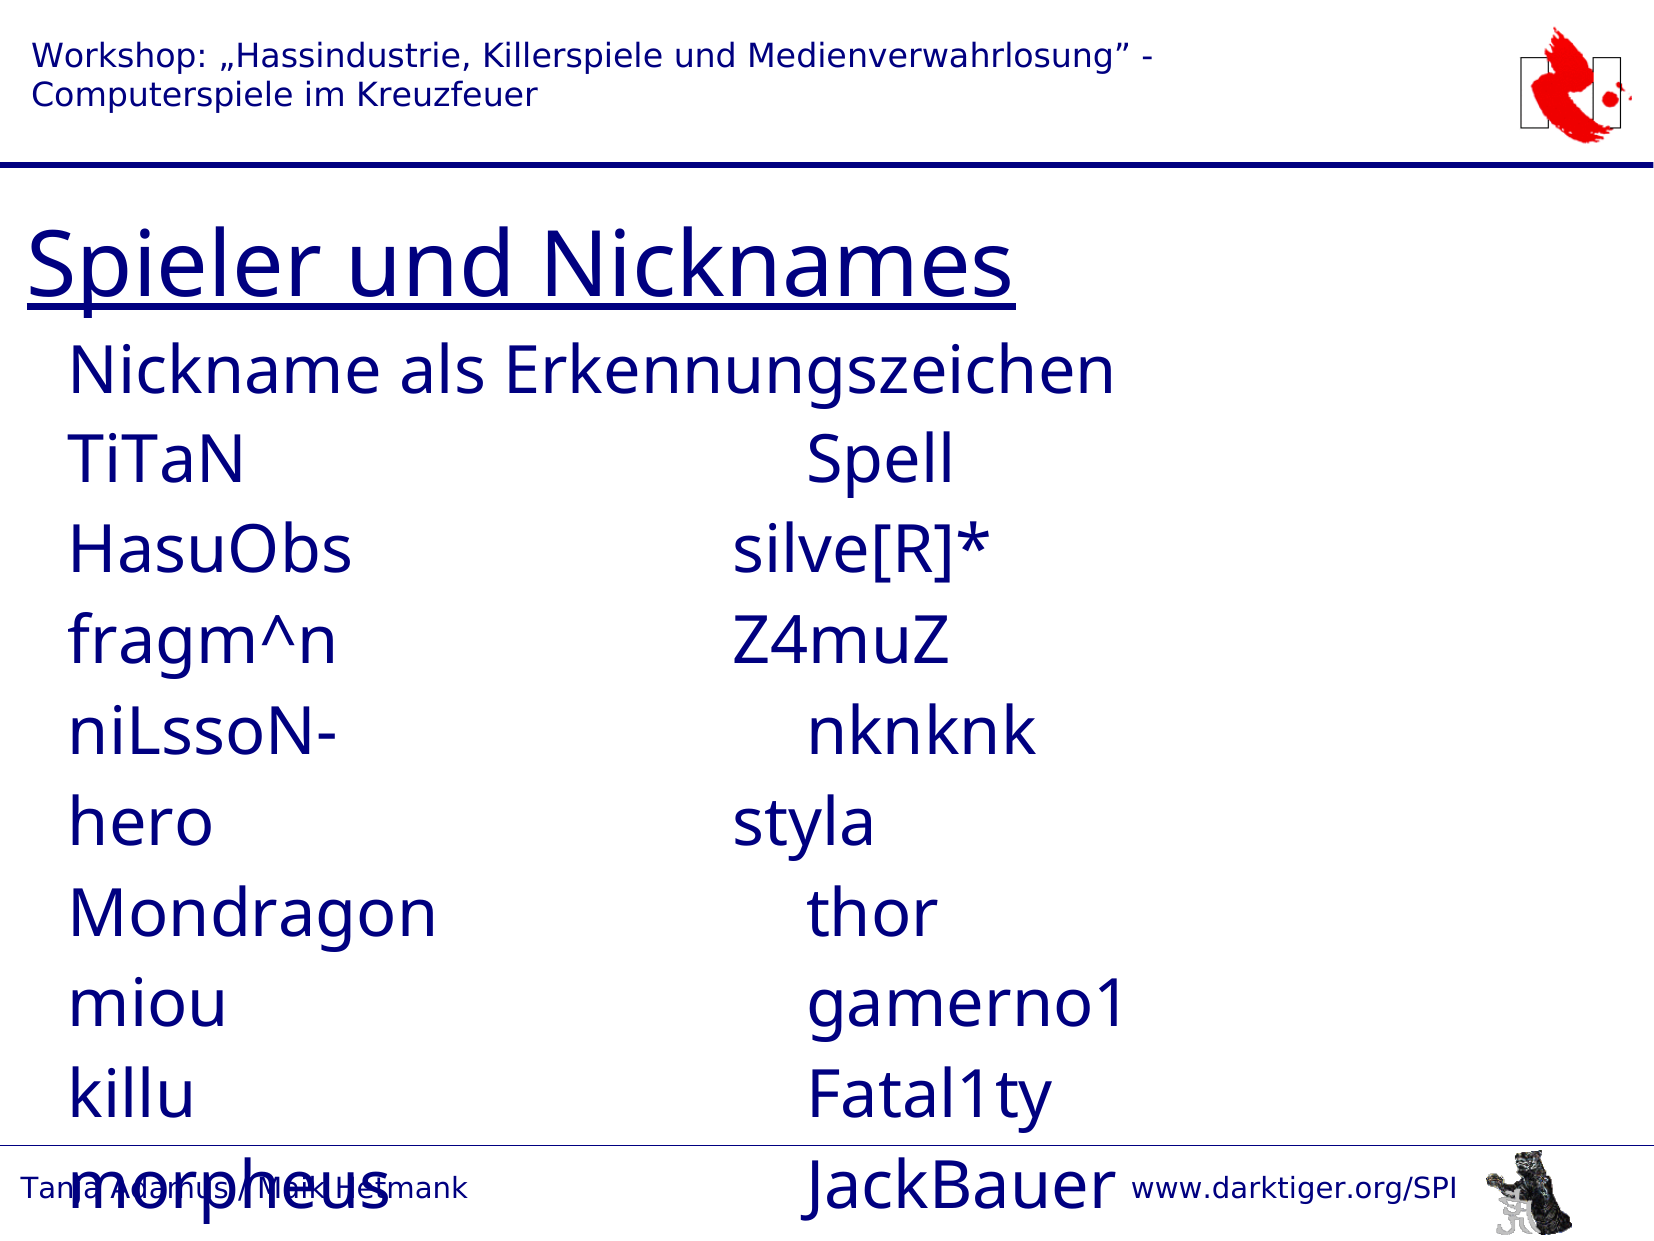

Workshop: „Hassindustrie, Killerspiele und Medienverwahrlosung” - Computerspiele im Kreuzfeuer
Spieler und Nicknames
Nickname als Erkennungszeichen
TiTaN								Spell
HasuObs						silve[R]*
fragm^n						Z4muZ
niLssoN-							nknknk
hero								styla
Mondragon					thor
miou								gamerno1
killu									Fatal1ty
morpheus						JackBauer